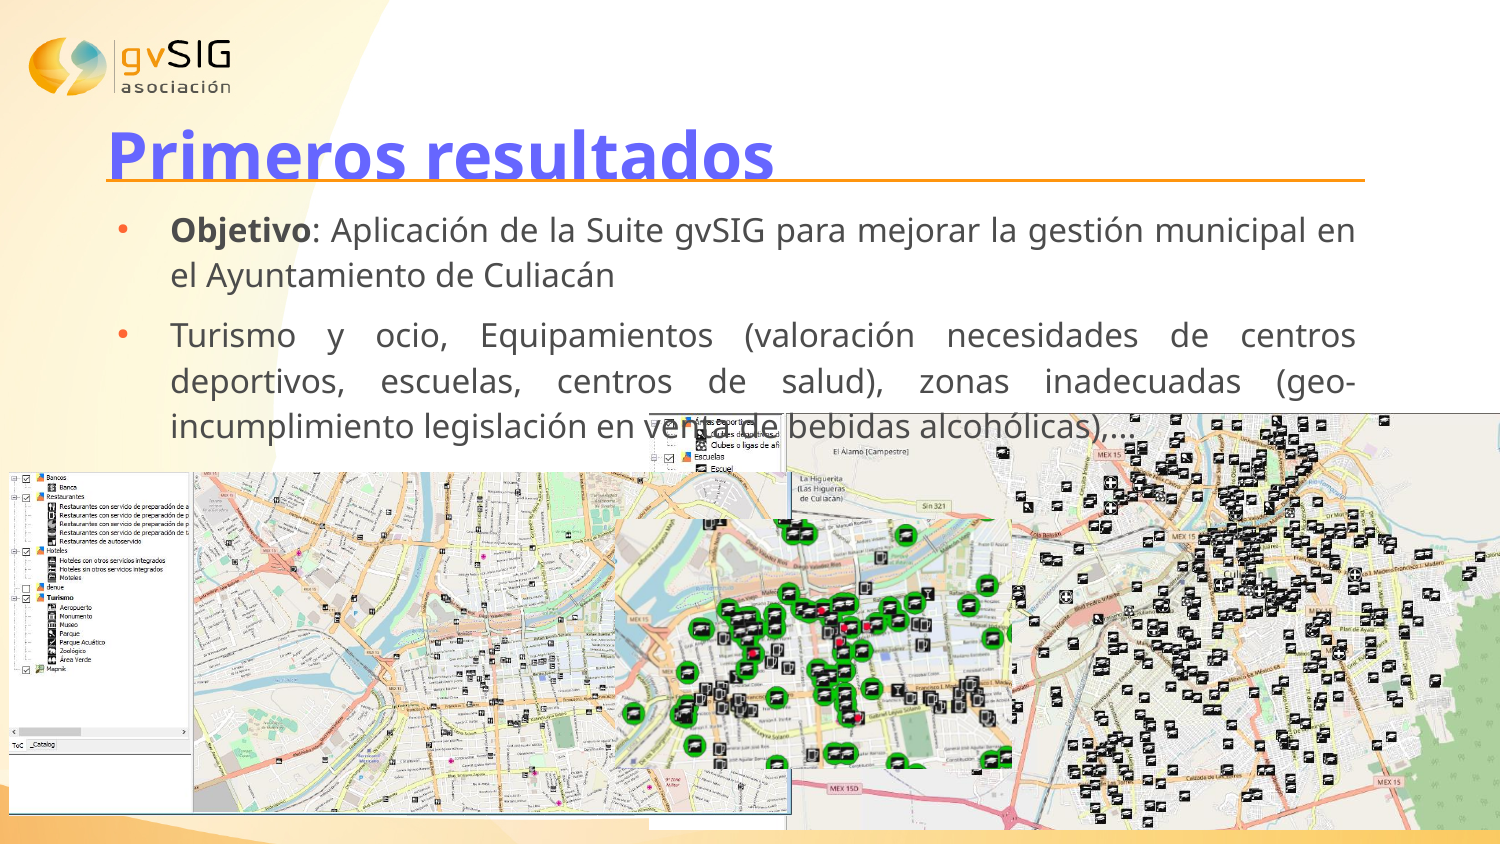

# Primeros resultados
Objetivo: Aplicación de la Suite gvSIG para mejorar la gestión municipal en el Ayuntamiento de Culiacán
Turismo y ocio, Equipamientos (valoración necesidades de centros deportivos, escuelas, centros de salud), zonas inadecuadas (geo-incumplimiento legislación en venta de bebidas alcohólicas),...